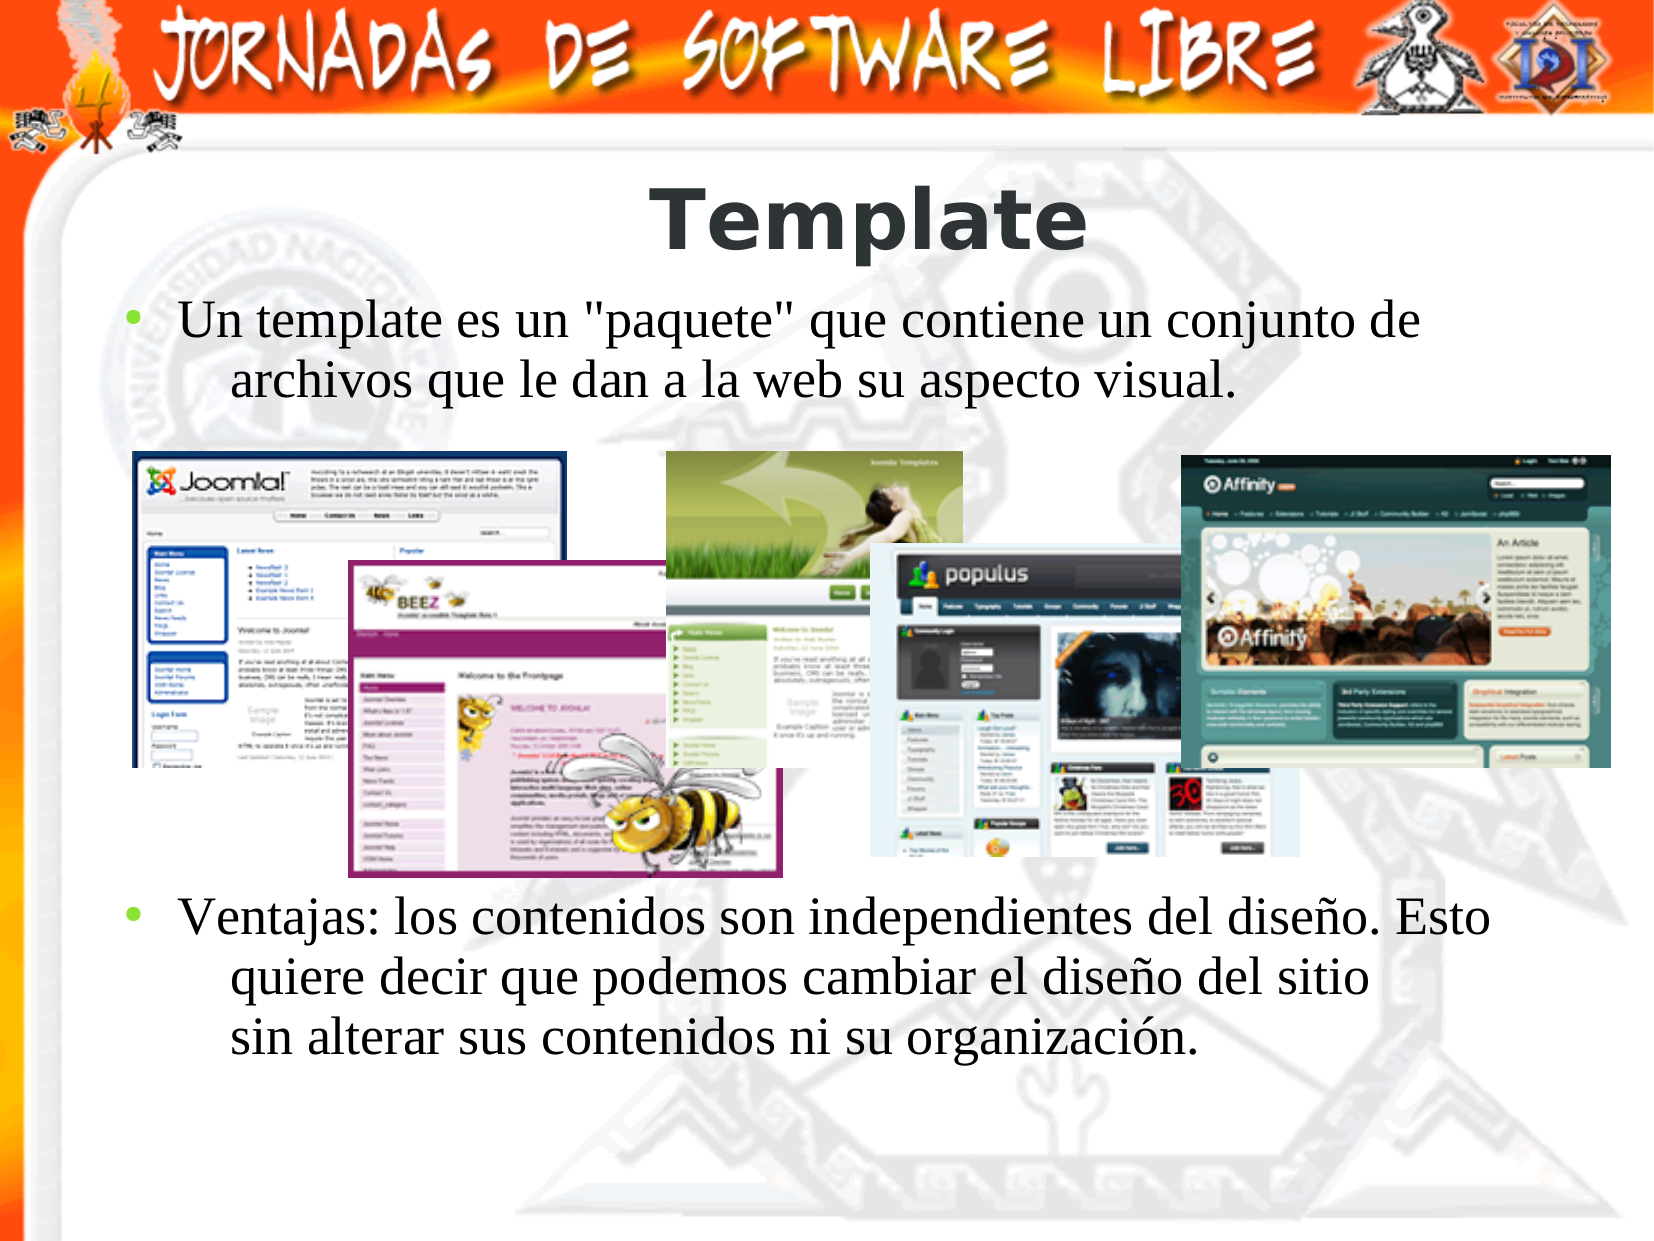

# Template
Un template es un "paquete" que contiene un conjunto de archivos que le dan a la web su aspecto visual.
Ventajas: los contenidos son independientes del diseño. Esto quiere decir que podemos cambiar el diseño del sitio
sin alterar sus contenidos ni su organización.